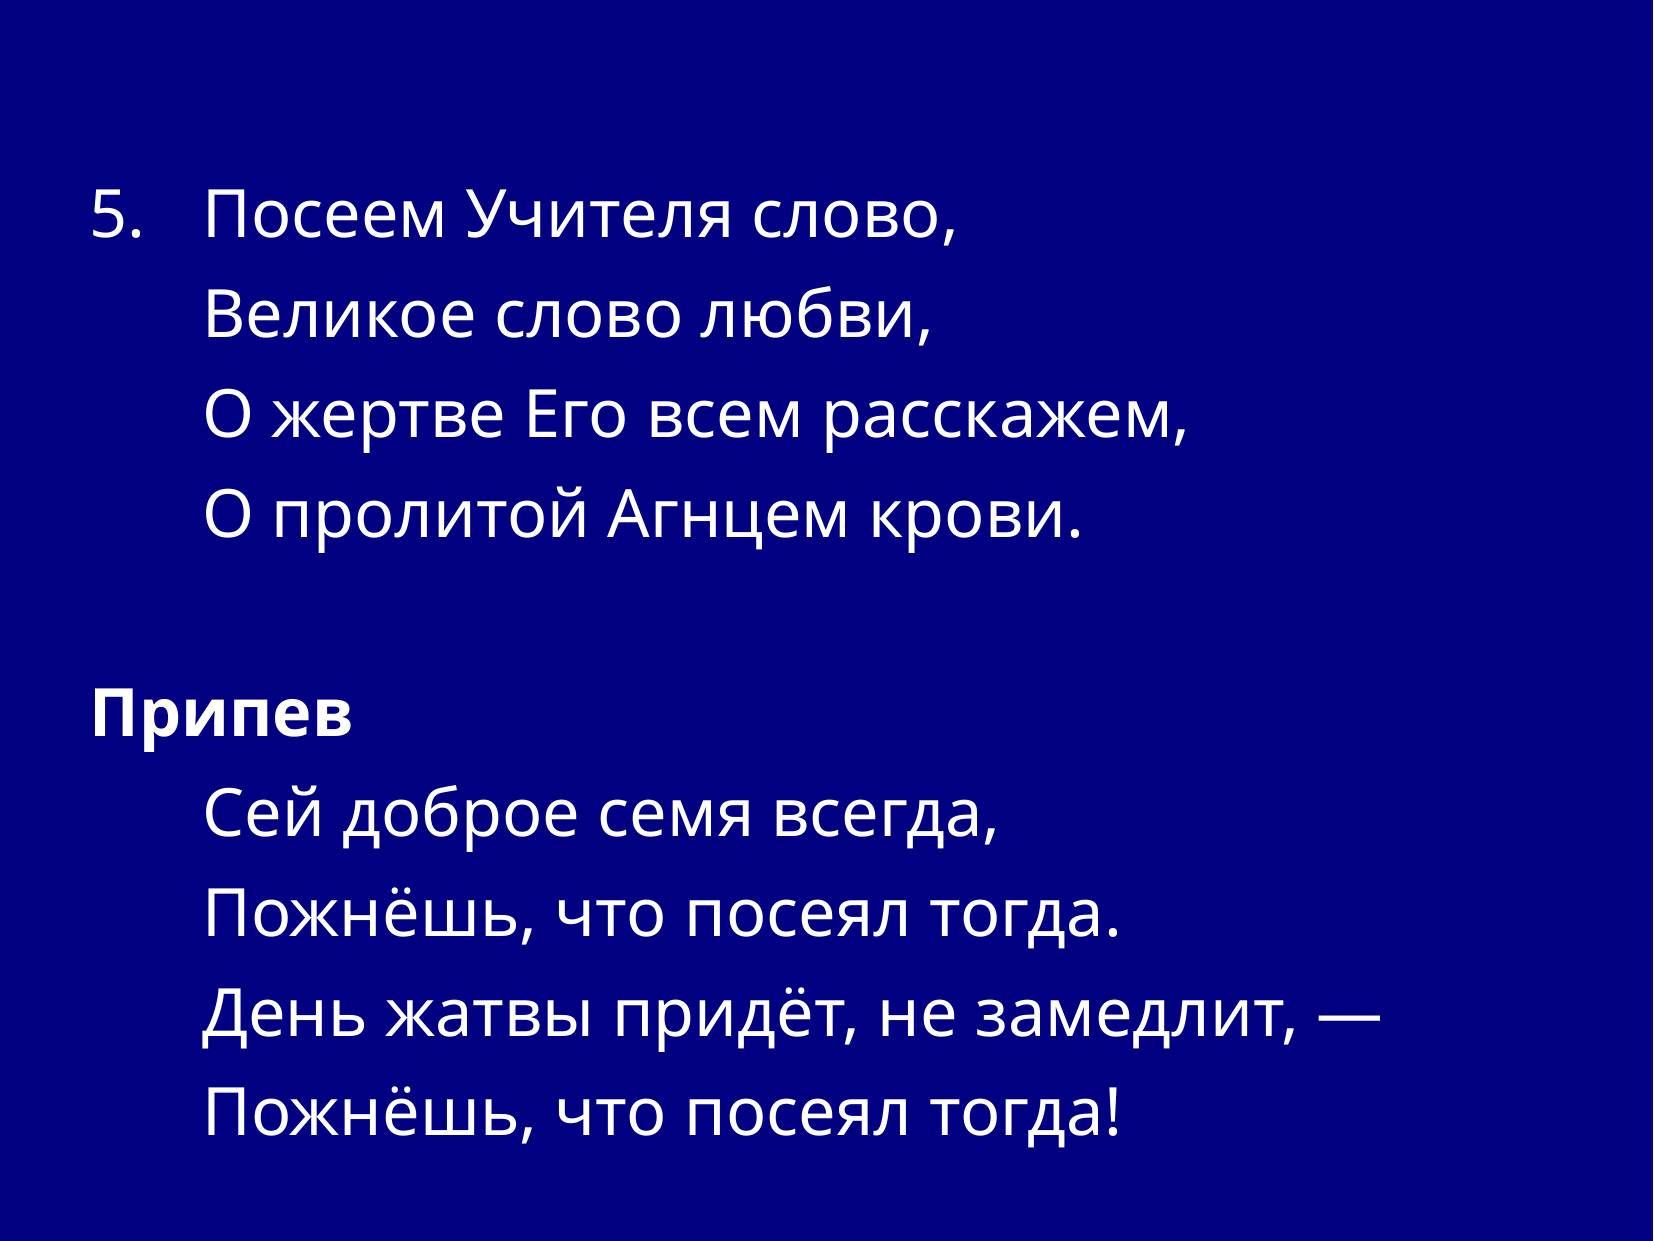

5.	Посеем Учителя слово,
	Великое слово любви,
	О жертве Его всем расскажем,
	О пролитой Агнцем крови.
Припев
	Сей доброе семя всегда,
	Пожнёшь, что посеял тогда.
	День жатвы придёт, не замедлит, —
	Пожнёшь, что посеял тогда!